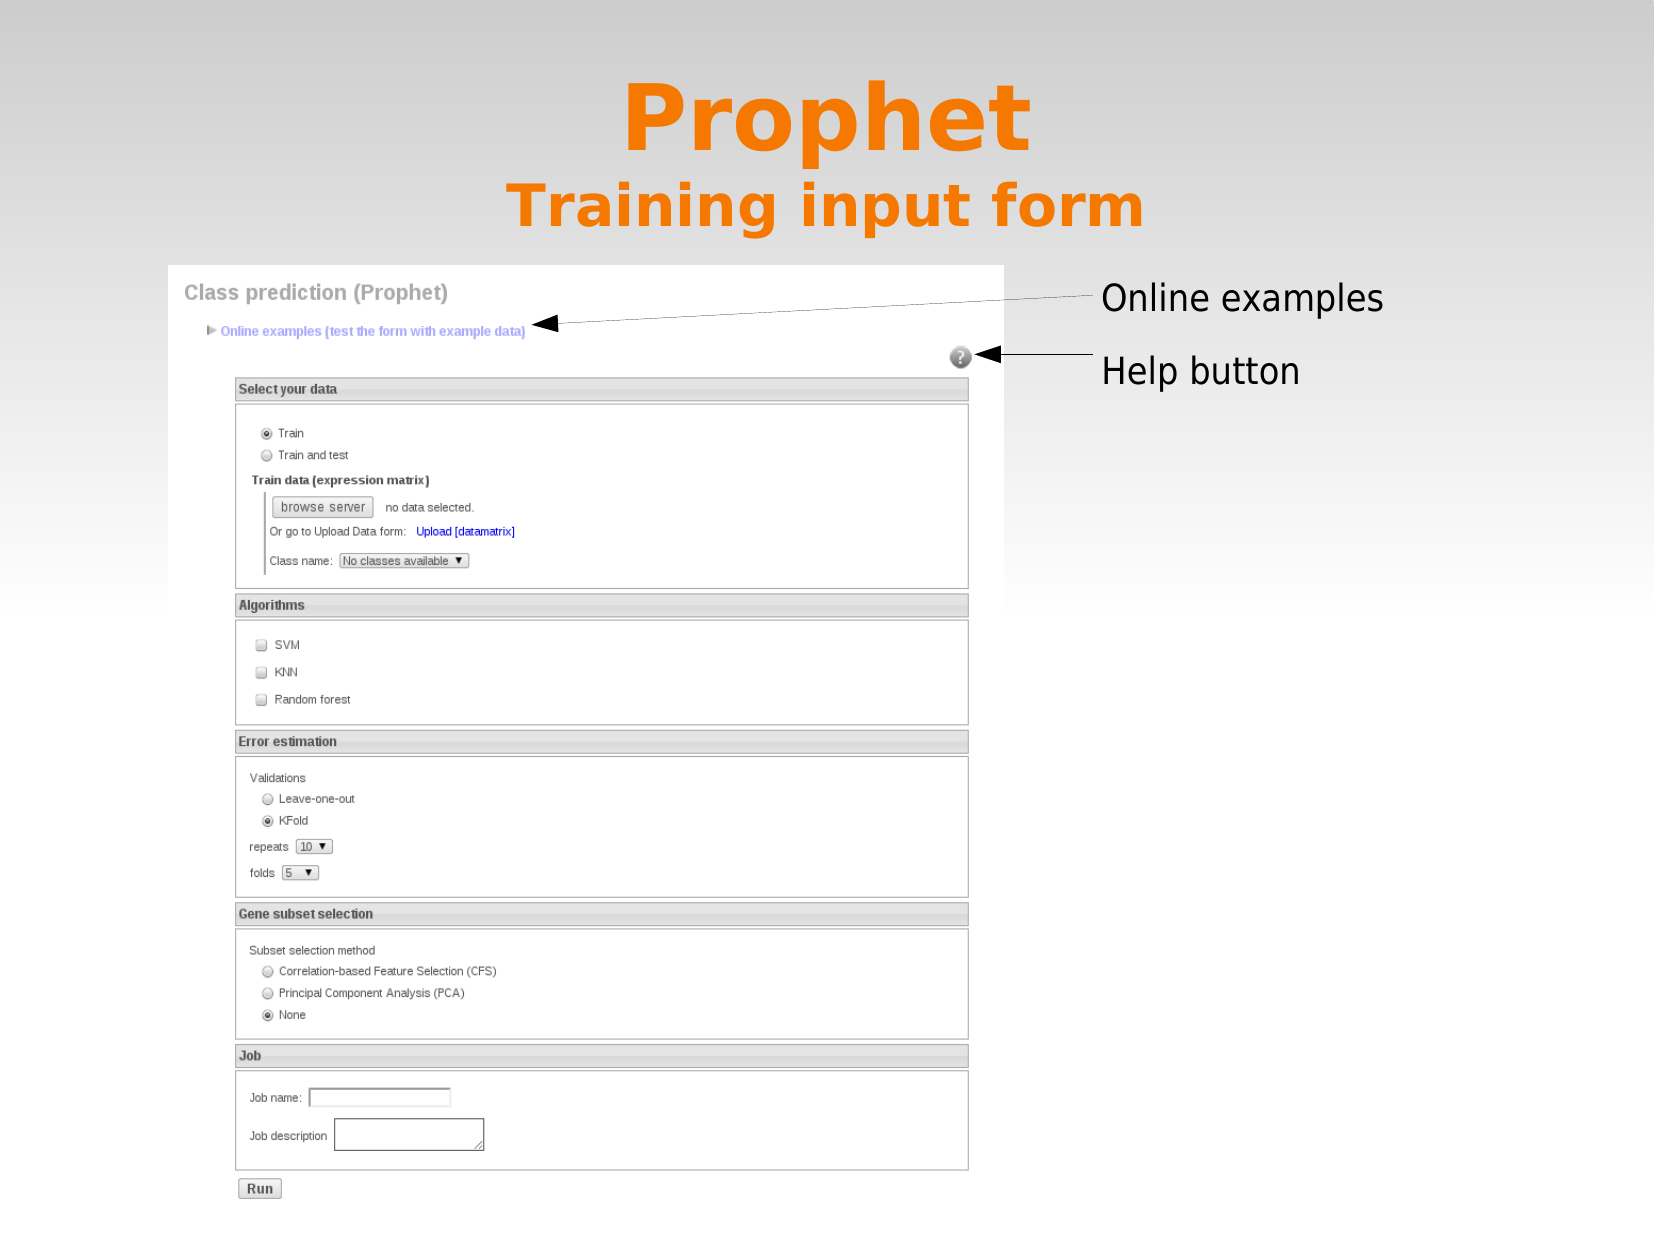

# Prophet Training input form
Online examples
Help button